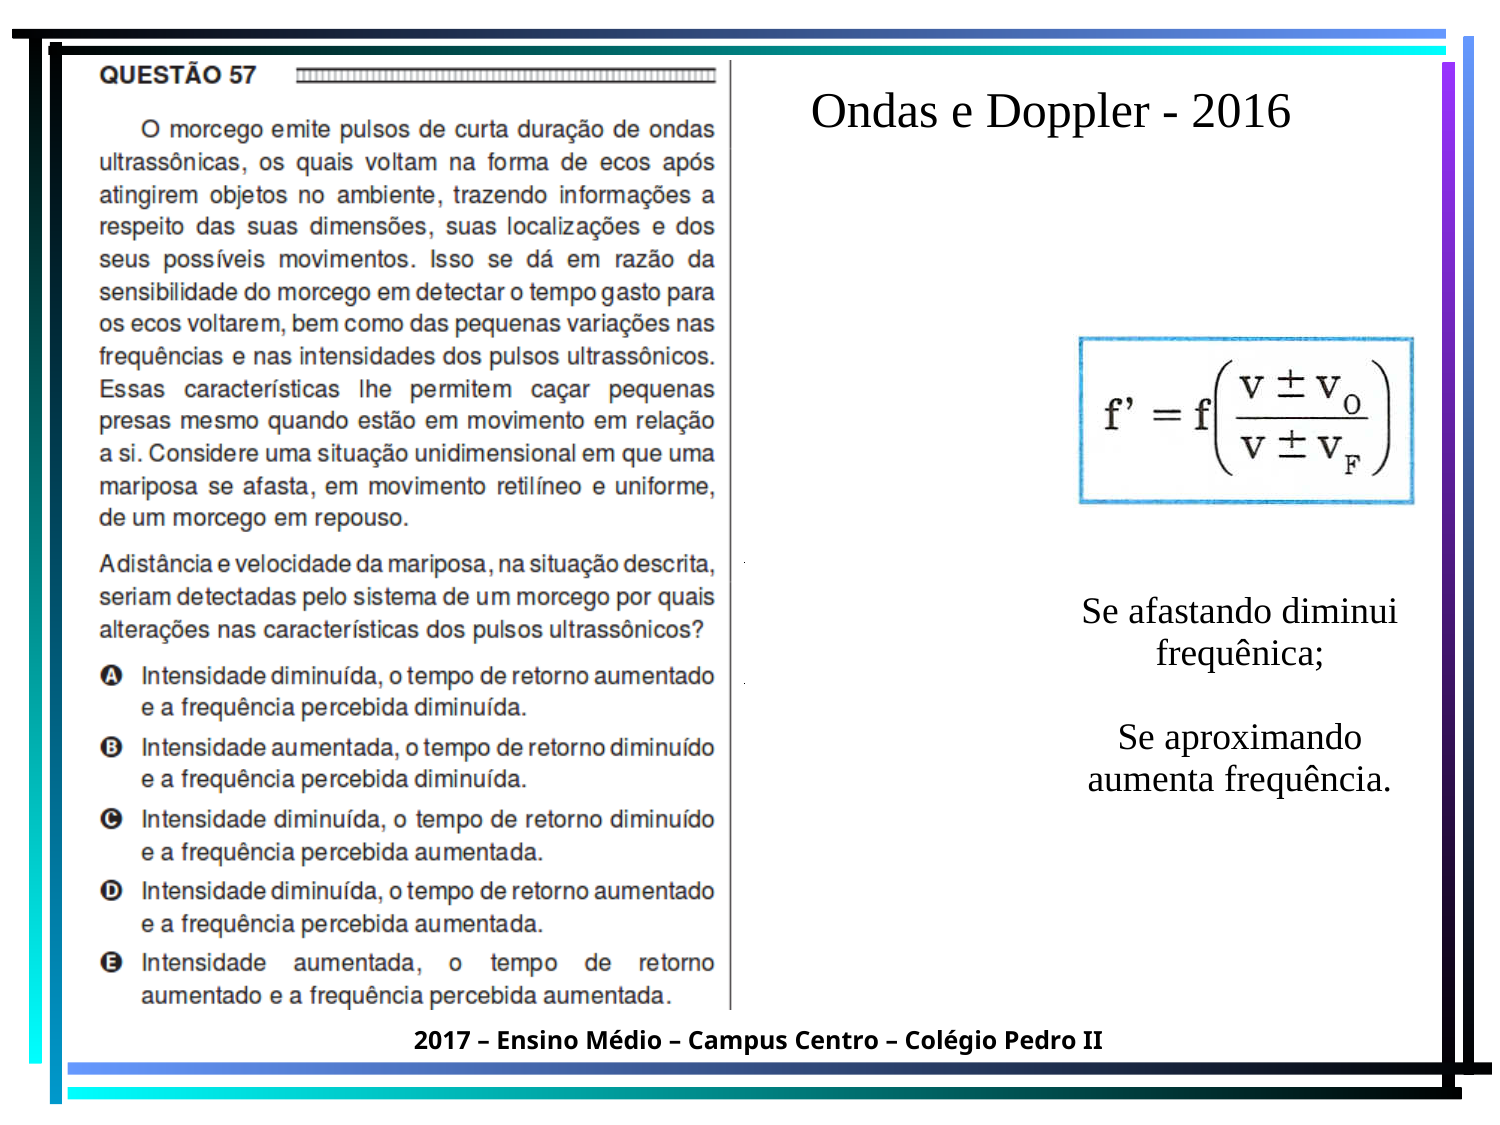

# Ondas e Doppler - 2016
Se afastando diminui frequênica;
Se aproximando aumenta frequência.
2017 – Ensino Médio – Campus Centro – Colégio Pedro II